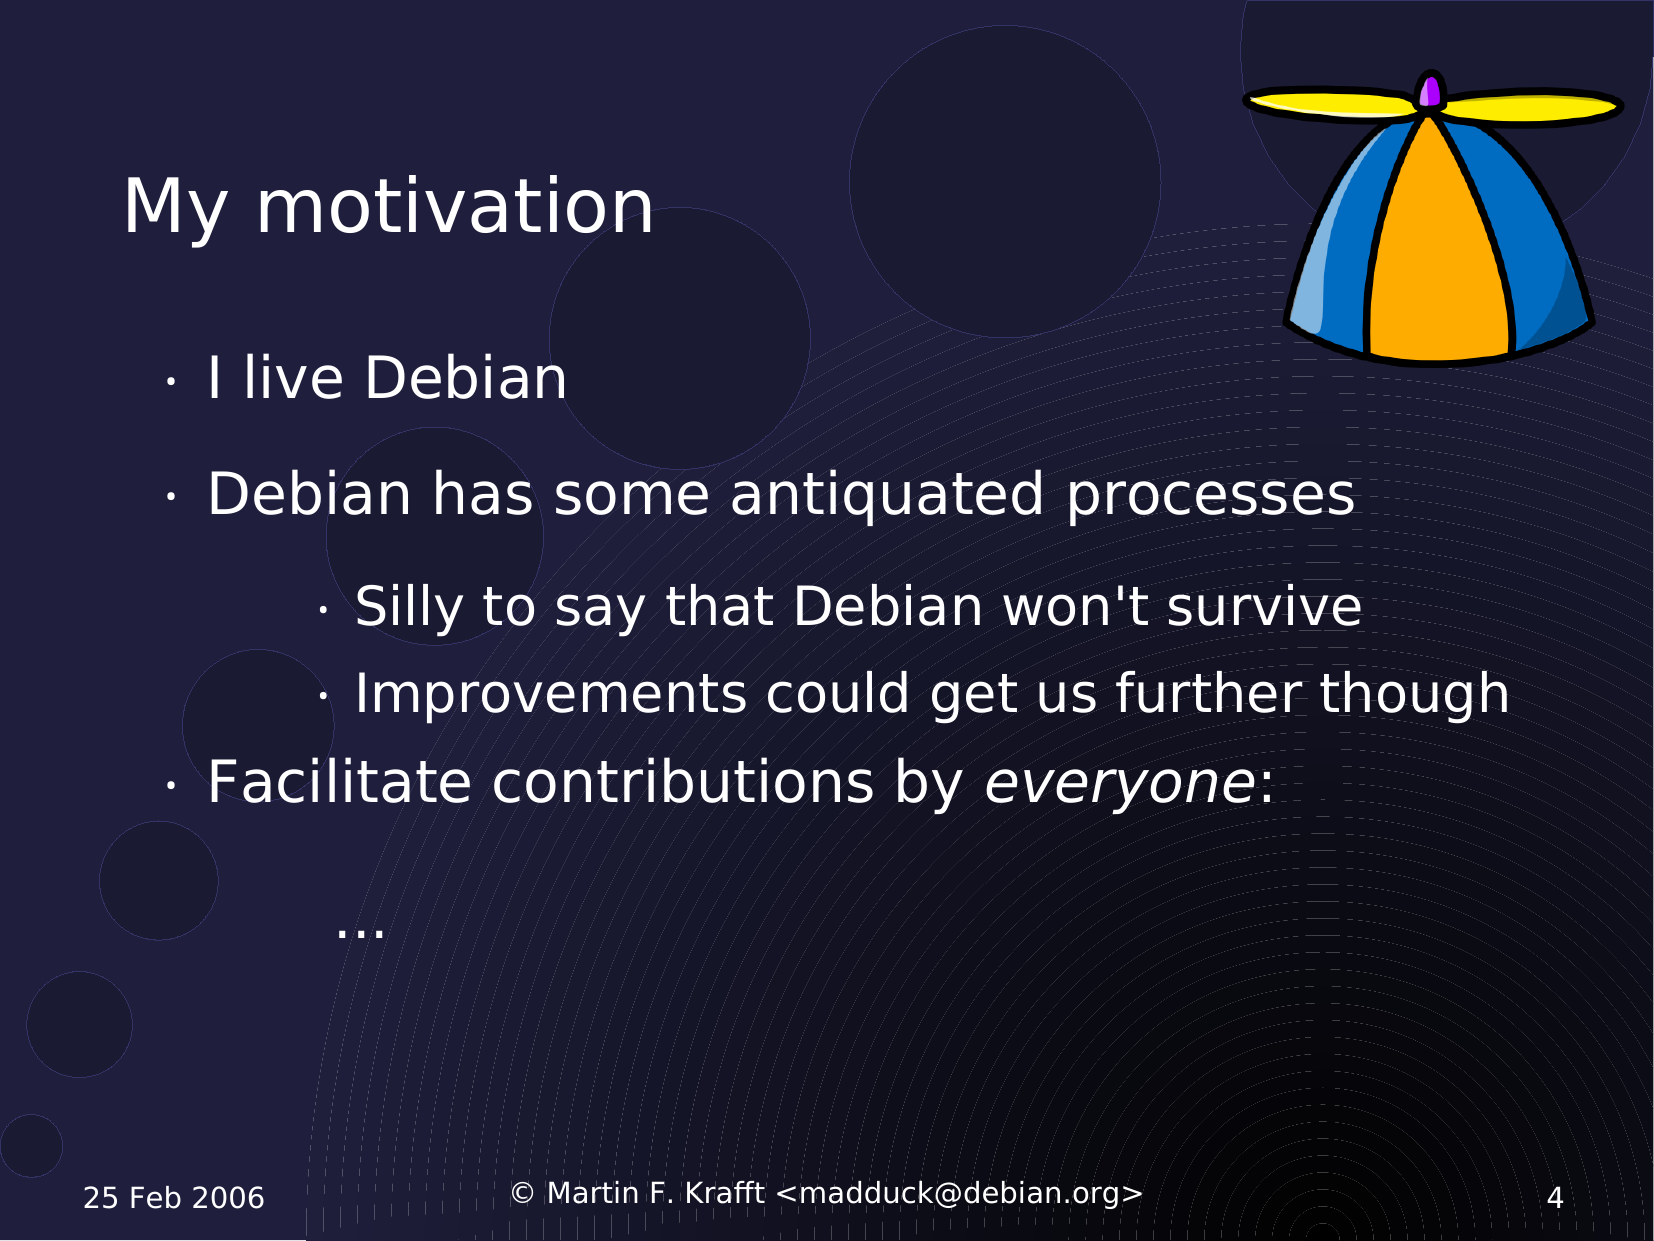

# My motivation
I live Debian
Debian has some antiquated processes
Silly to say that Debian won't survive
Improvements could get us further though
Facilitate contributions by everyone:
	...
© Martin F. Krafft <madduck@debian.org>
25 Feb 2006
4